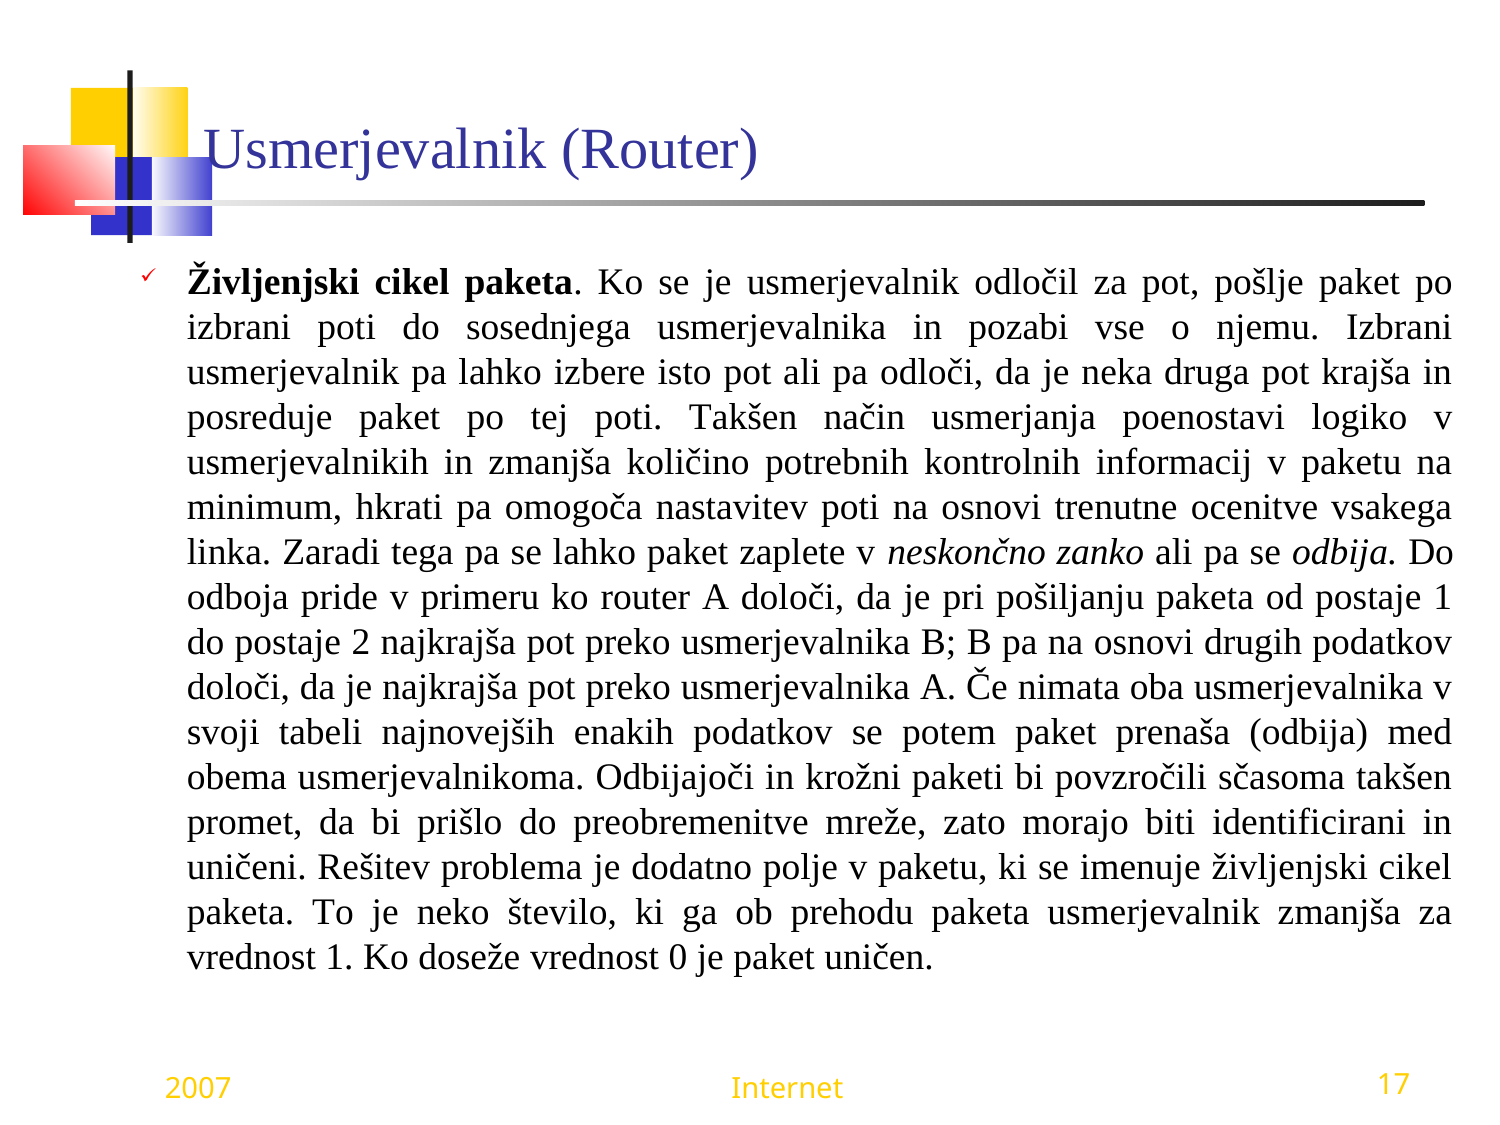

# Usmerjevalnik (Router)
Življenjski cikel paketa. Ko se je usmerjevalnik odločil za pot, pošlje paket po izbrani poti do sosednjega usmerjevalnika in pozabi vse o njemu. Izbrani usmerjevalnik pa lahko izbere isto pot ali pa odloči, da je neka druga pot krajša in posreduje paket po tej poti. Takšen način usmerjanja poenostavi logiko v usmerjevalnikih in zmanjša količino potrebnih kontrolnih informacij v paketu na minimum, hkrati pa omogoča nastavitev poti na osnovi trenutne ocenitve vsakega linka. Zaradi tega pa se lahko paket zaplete v neskončno zanko ali pa se odbija. Do odboja pride v primeru ko router A določi, da je pri pošiljanju paketa od postaje 1 do postaje 2 najkrajša pot preko usmerjevalnika B; B pa na osnovi drugih podatkov določi, da je najkrajša pot preko usmerjevalnika A. Če nimata oba usmerjevalnika v svoji tabeli najnovejših enakih podatkov se potem paket prenaša (odbija) med obema usmerjevalnikoma. Odbijajoči in krožni paketi bi povzročili sčasoma takšen promet, da bi prišlo do preobremenitve mreže, zato morajo biti identificirani in uničeni. Rešitev problema je dodatno polje v paketu, ki se imenuje življenjski cikel paketa. To je neko število, ki ga ob prehodu paketa usmerjevalnik zmanjša za vrednost 1. Ko doseže vrednost 0 je paket uničen.
2007
Internet